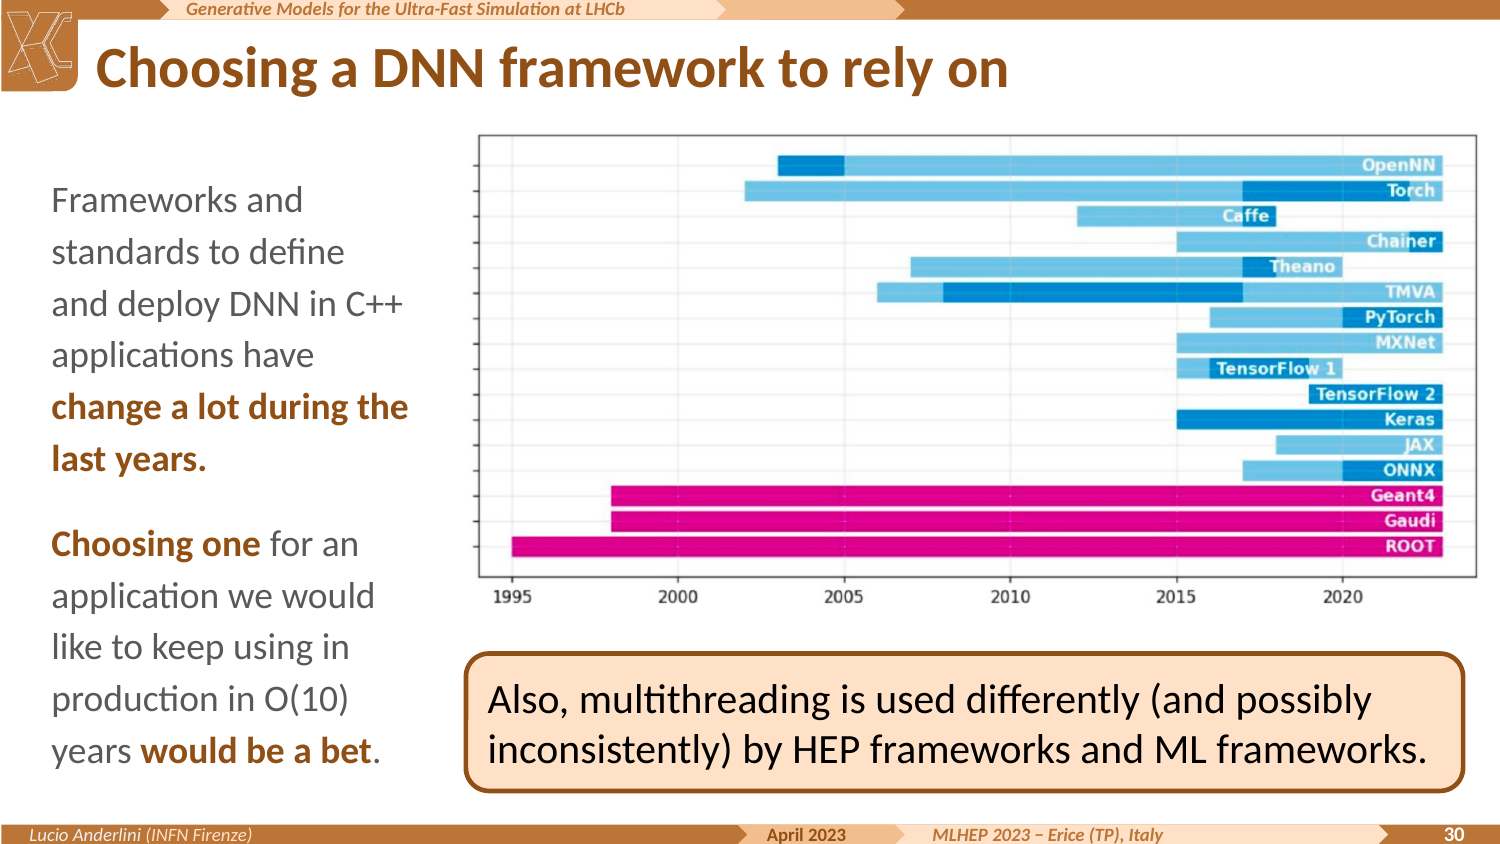

Choosing a DNN framework to rely on
# Frameworks and standards to define and deploy DNN in C++ applications have change a lot during the last years.
Choosing one for an application we would like to keep using in production in O(10) years would be a bet.
Also, multithreading is used differently (and possibly inconsistently) by HEP frameworks and ML frameworks.